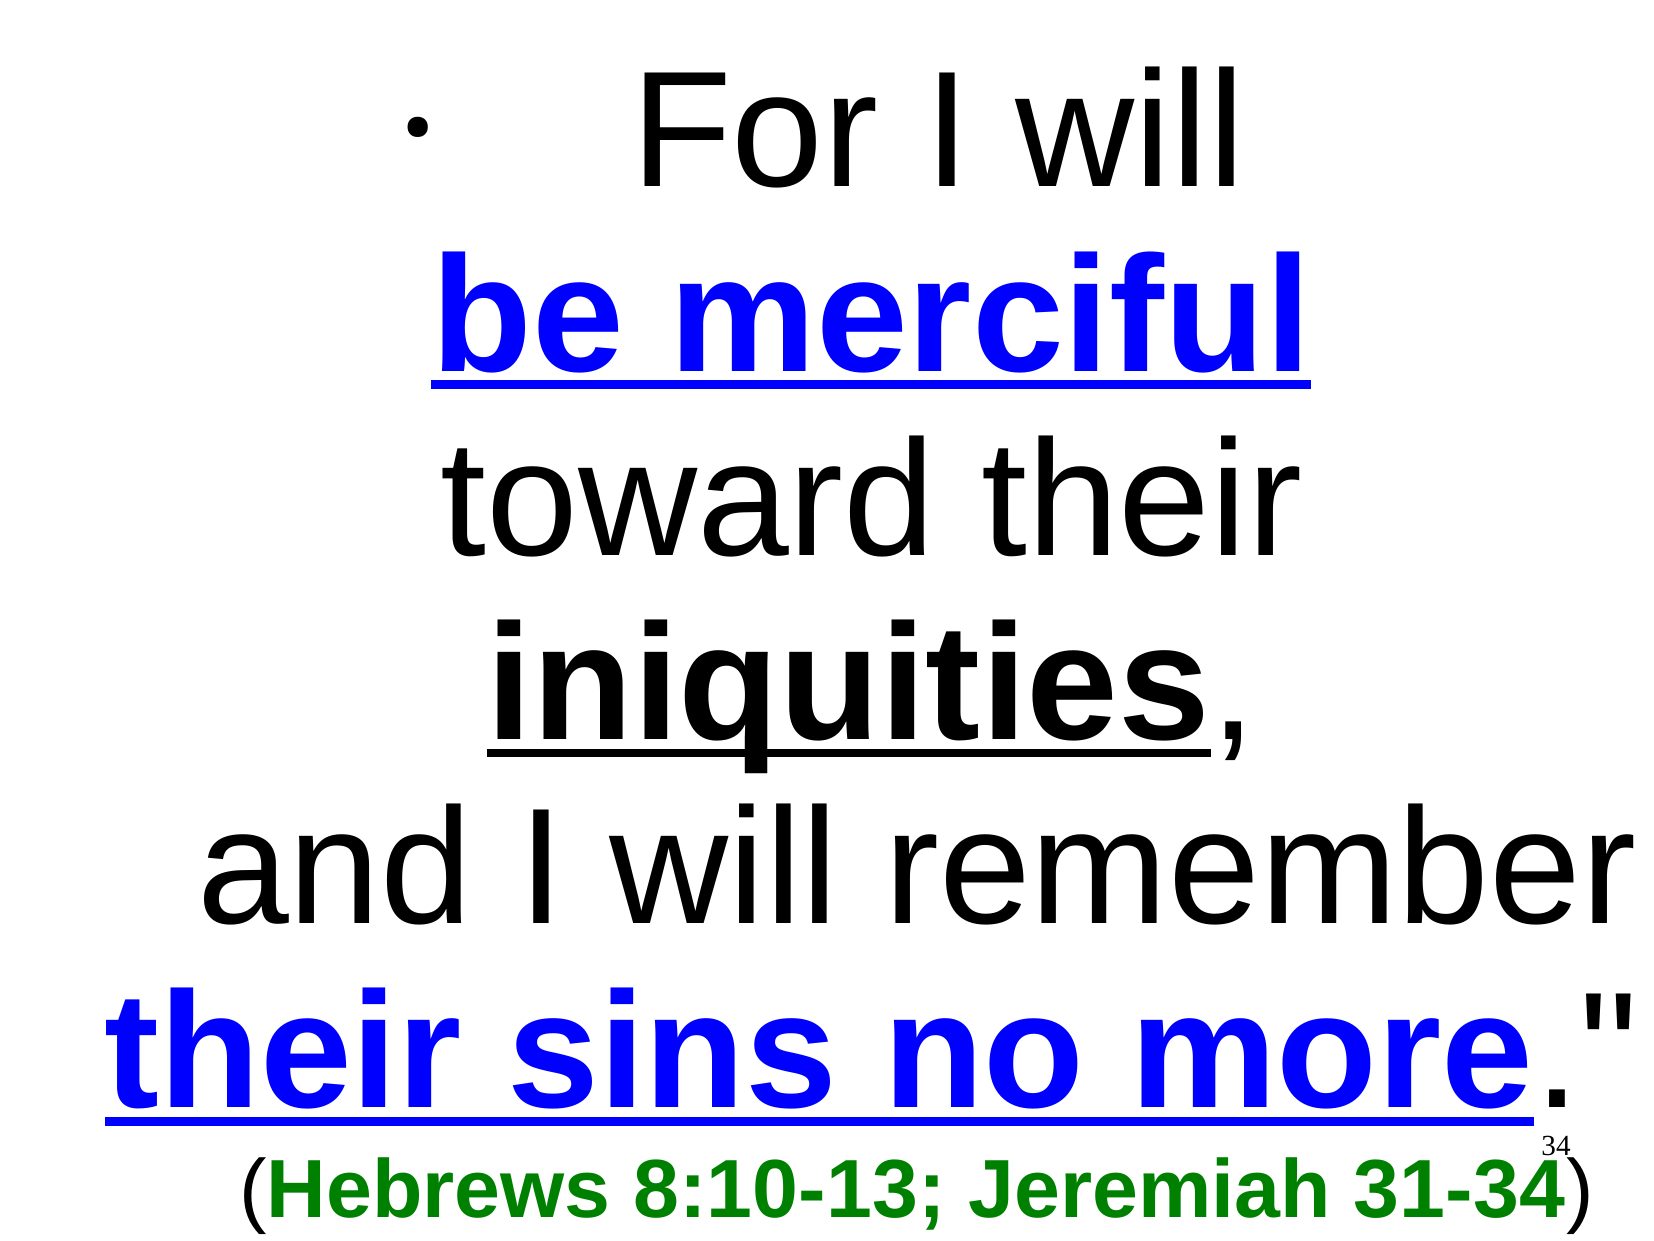

# For I will be merciful toward their iniquities, and I will remember their sins no more." (Hebrews 8:10-13; Jeremiah 31-34)
34